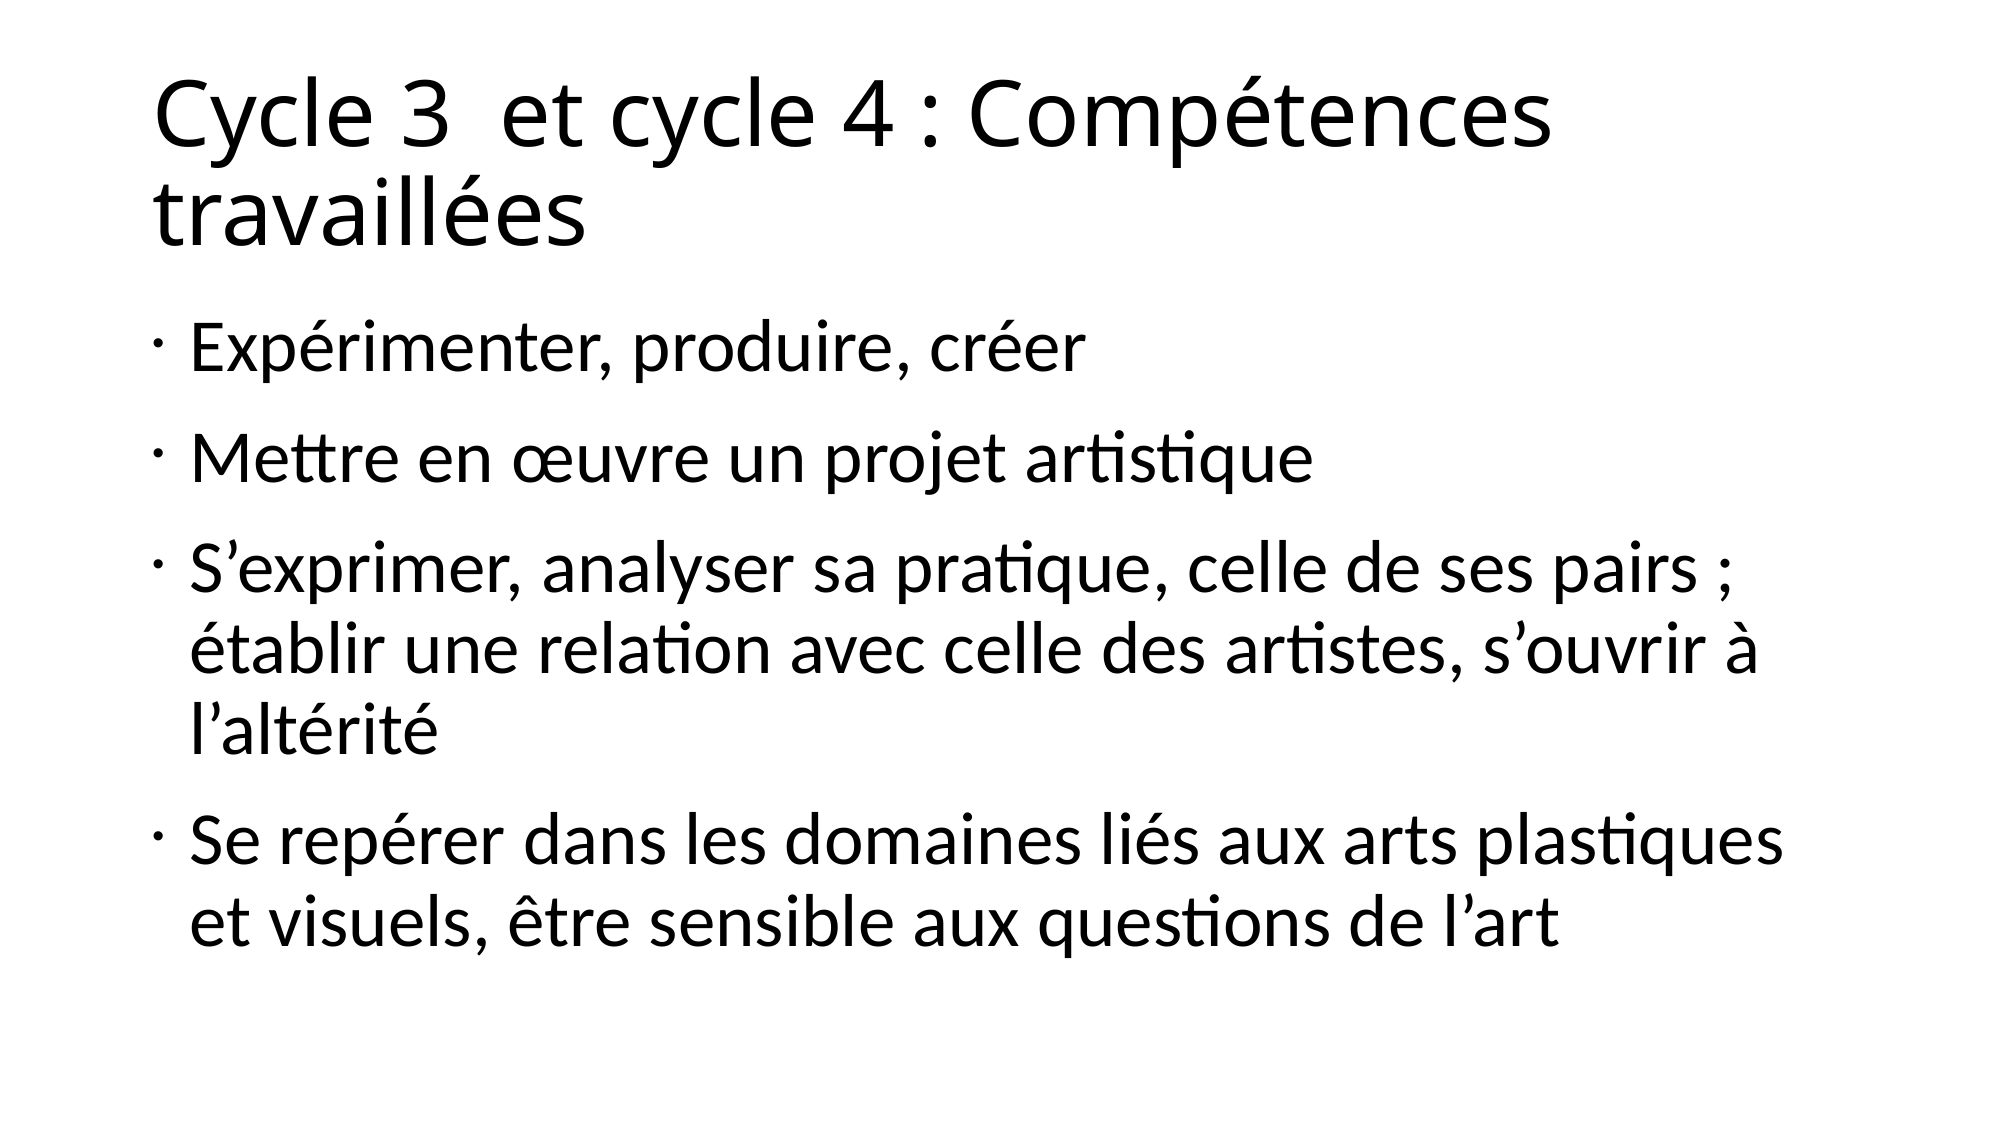

# Cycle 3 et cycle 4 : Compétences travaillées
Expérimenter, produire, créer
Mettre en œuvre un projet artistique
S’exprimer, analyser sa pratique, celle de ses pairs ; établir une relation avec celle des artistes, s’ouvrir à l’altérité
Se repérer dans les domaines liés aux arts plastiques et visuels, être sensible aux questions de l’art